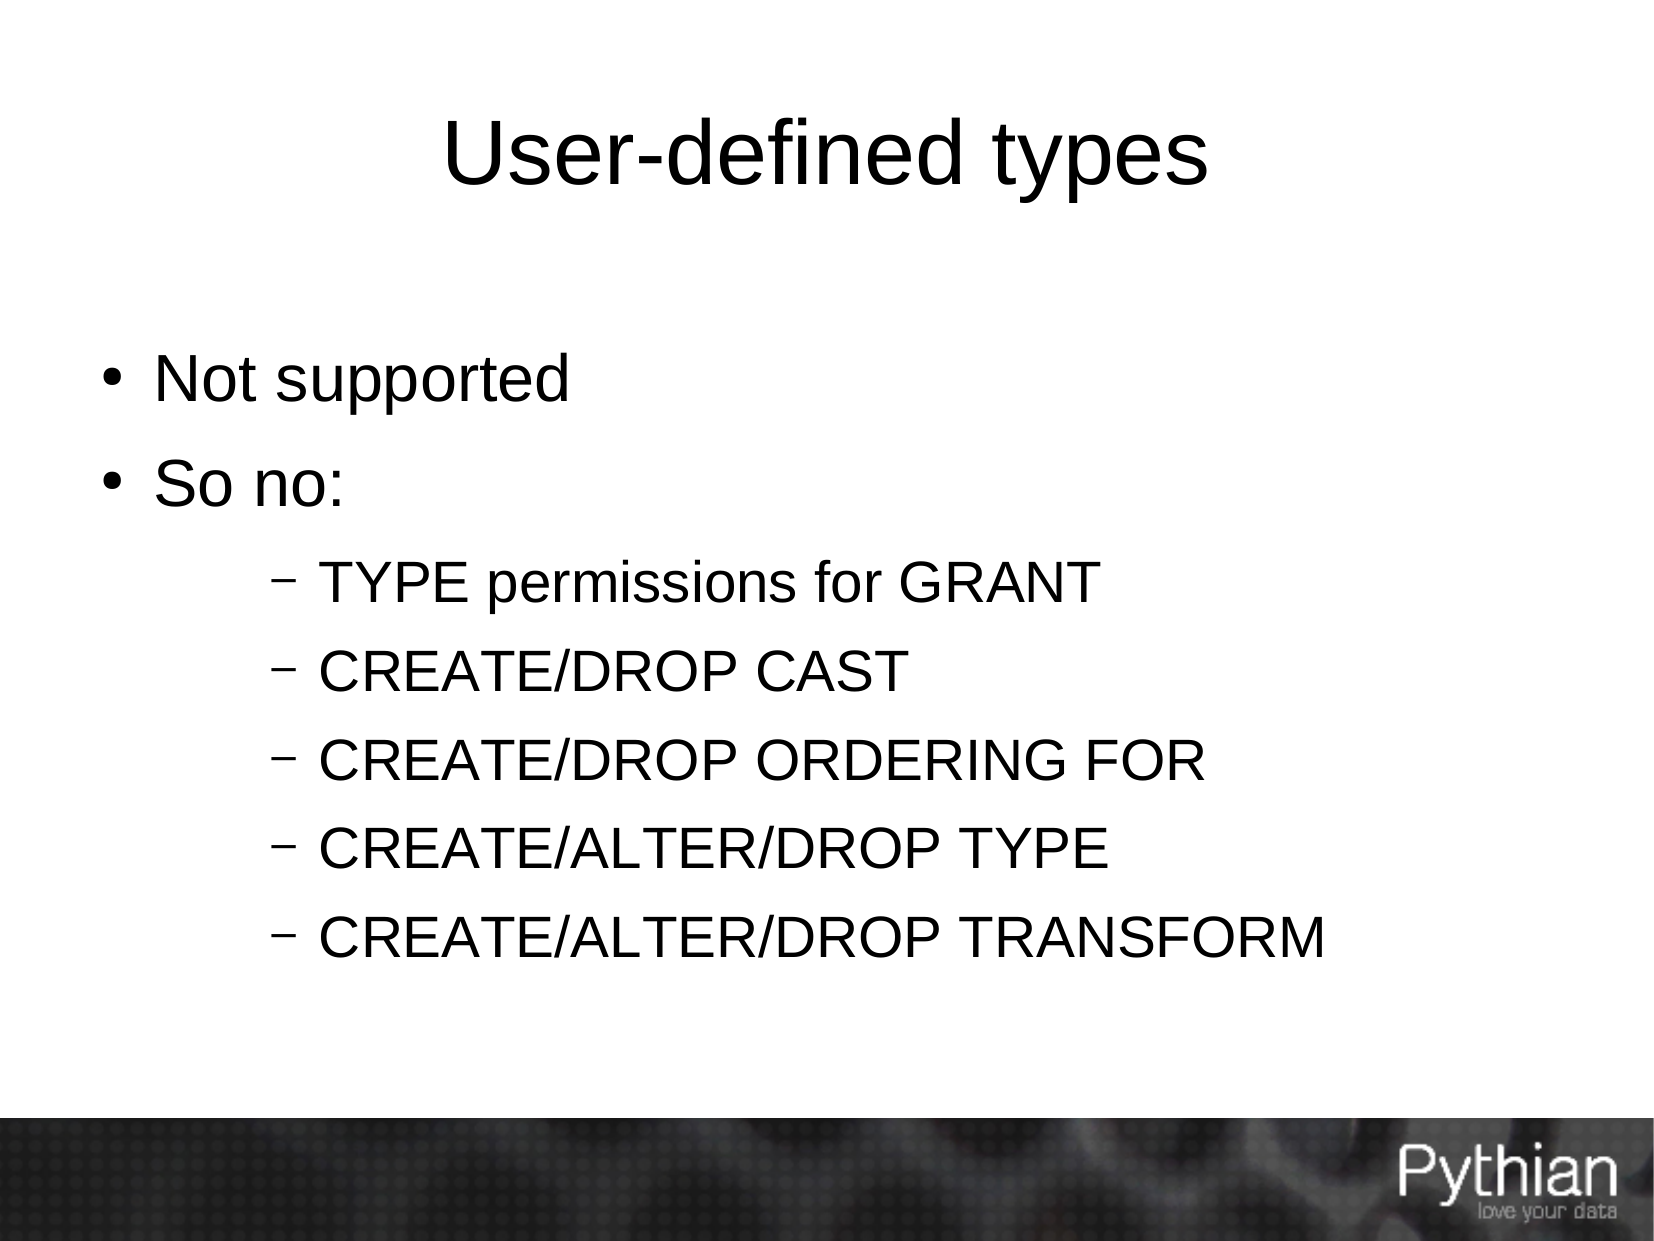

# User-defined types
Not supported
So no:
TYPE permissions for GRANT
CREATE/DROP CAST
CREATE/DROP ORDERING FOR
CREATE/ALTER/DROP TYPE
CREATE/ALTER/DROP TRANSFORM